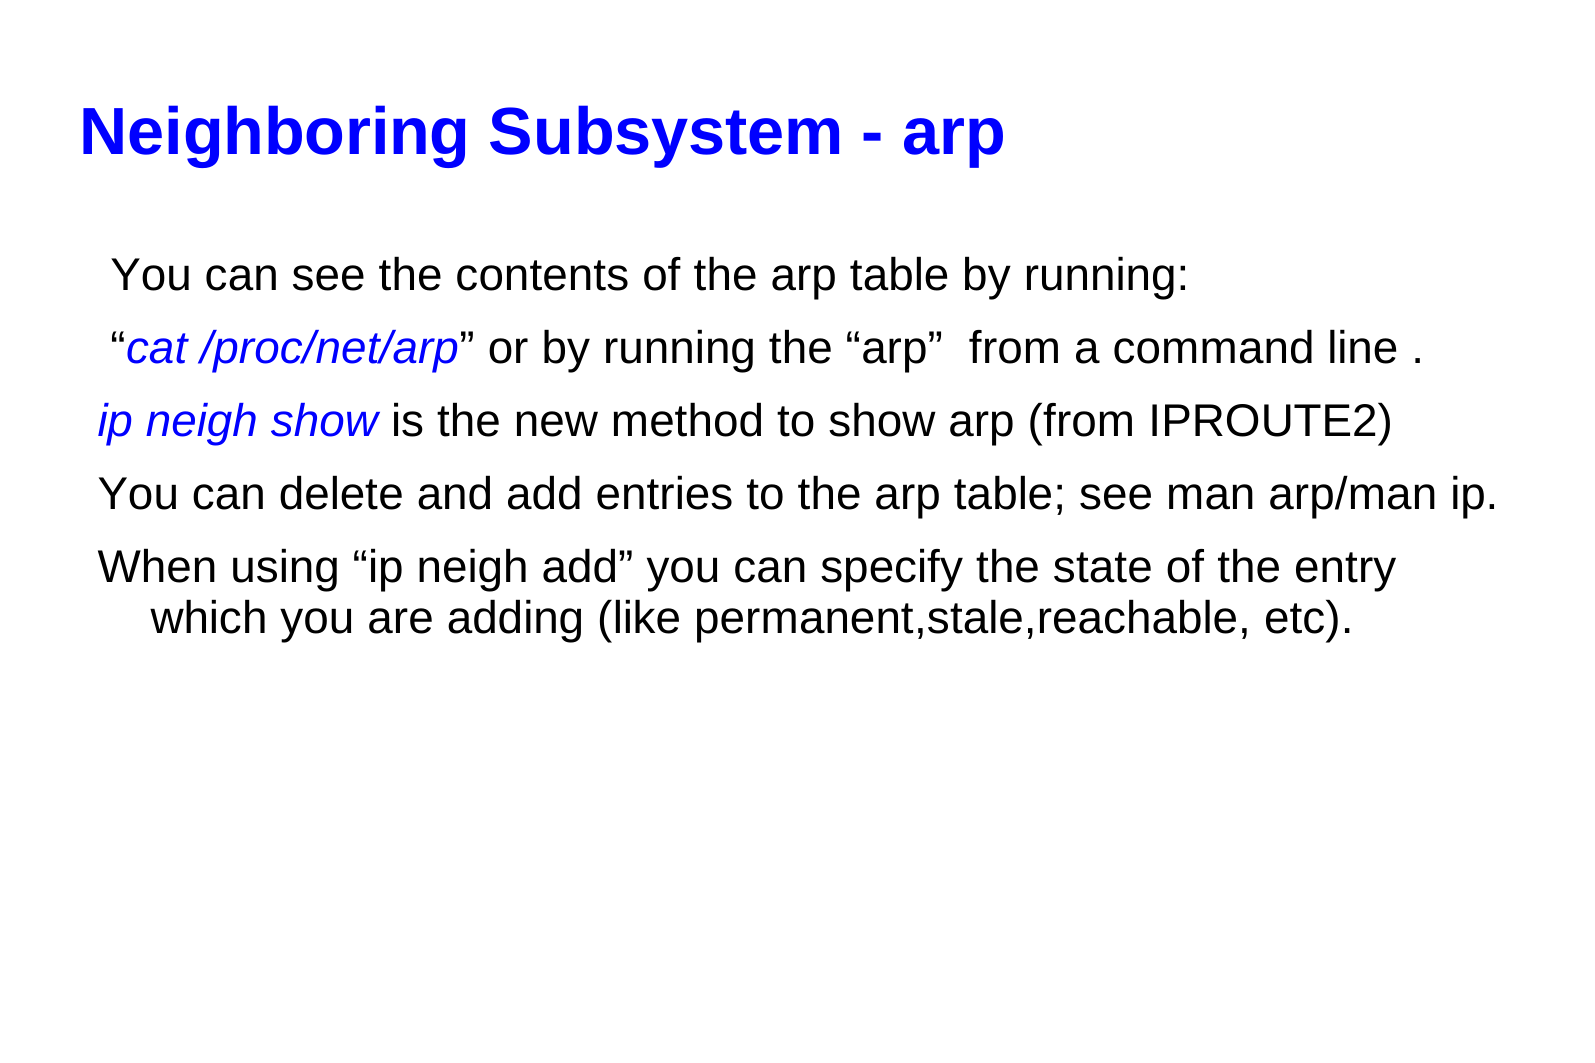

# Neighboring Subsystem - arp
 You can see the contents of the arp table by running:
 “cat /proc/net/arp” or by running the “arp” from a command line .
ip neigh show is the new method to show arp (from IPROUTE2)
You can delete and add entries to the arp table; see man arp/man ip.
When using “ip neigh add” you can specify the state of the entry which you are adding (like permanent,stale,reachable, etc).